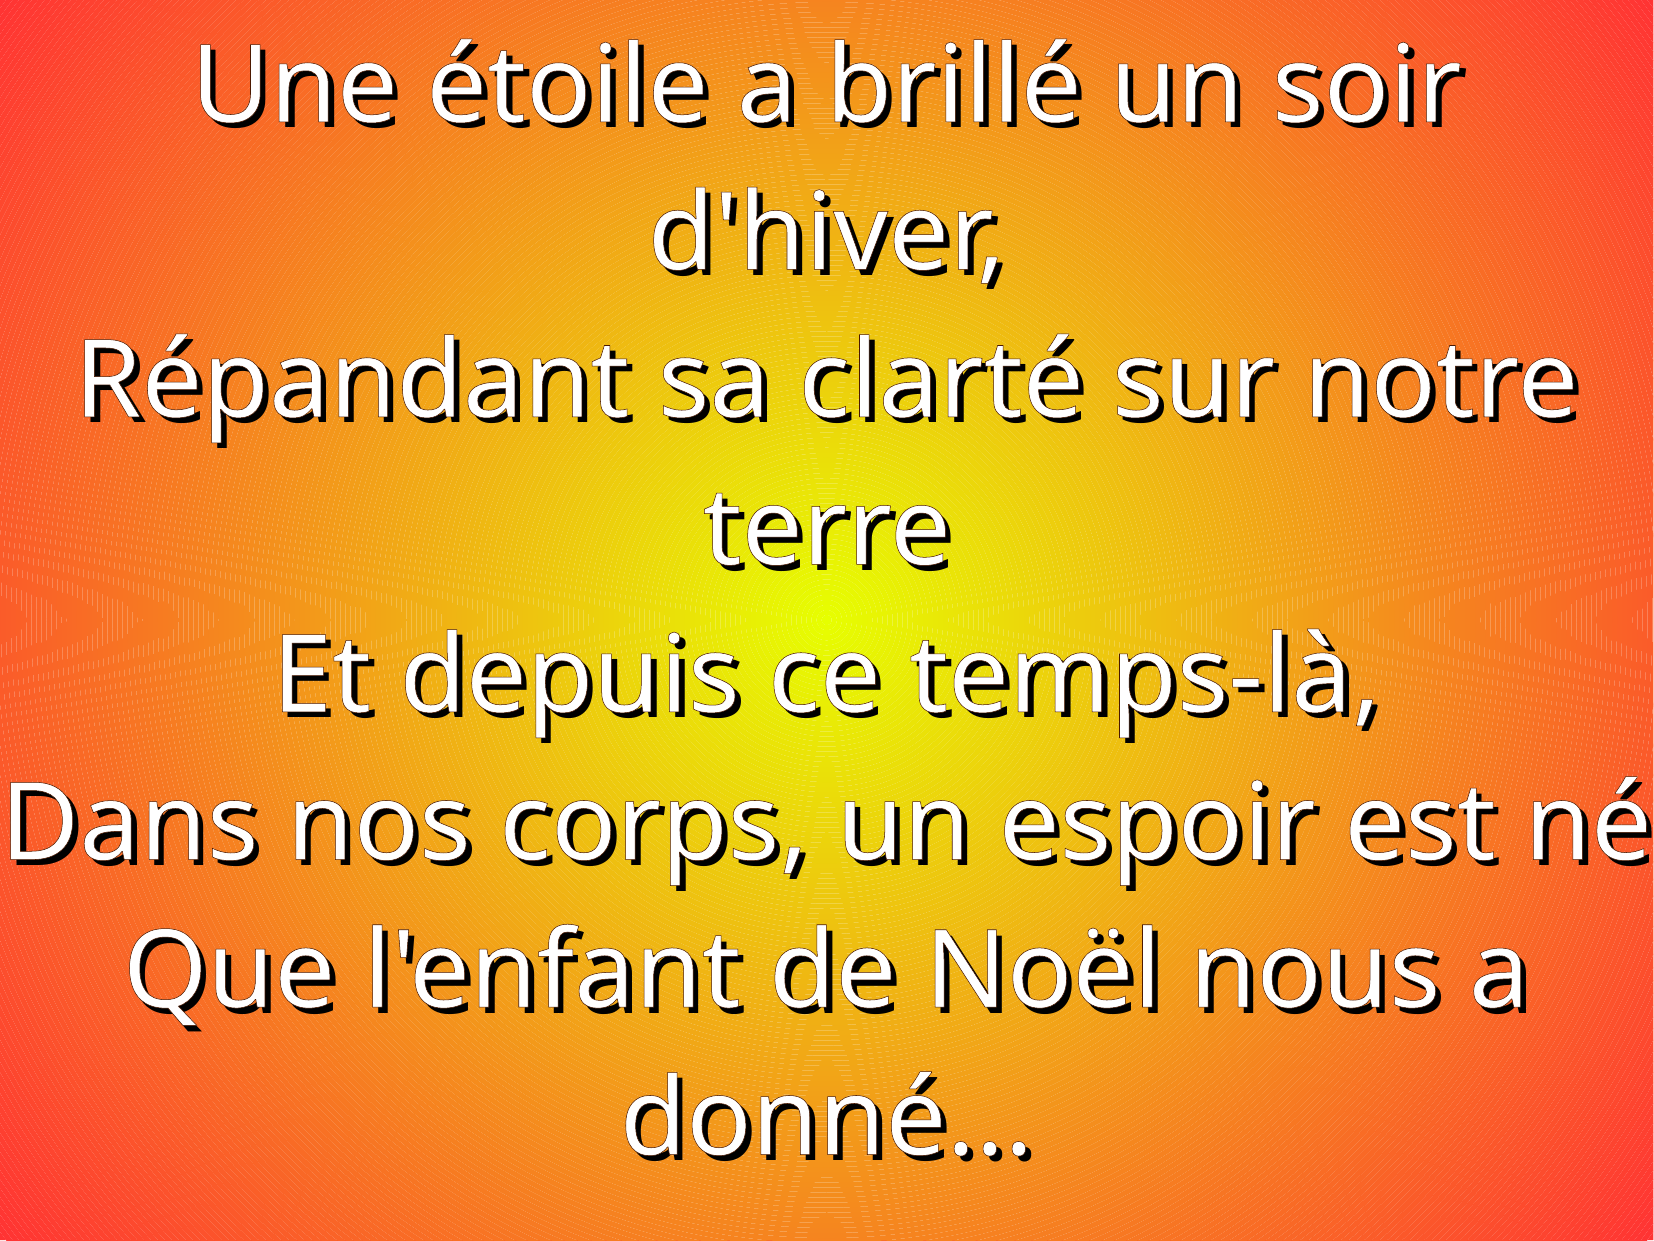

# Une étoile a brillé un soir d'hiver, Répandant sa clarté sur notre terre Et depuis ce temps-là, Dans nos corps, un espoir est né Que l'enfant de Noël nous a donné...